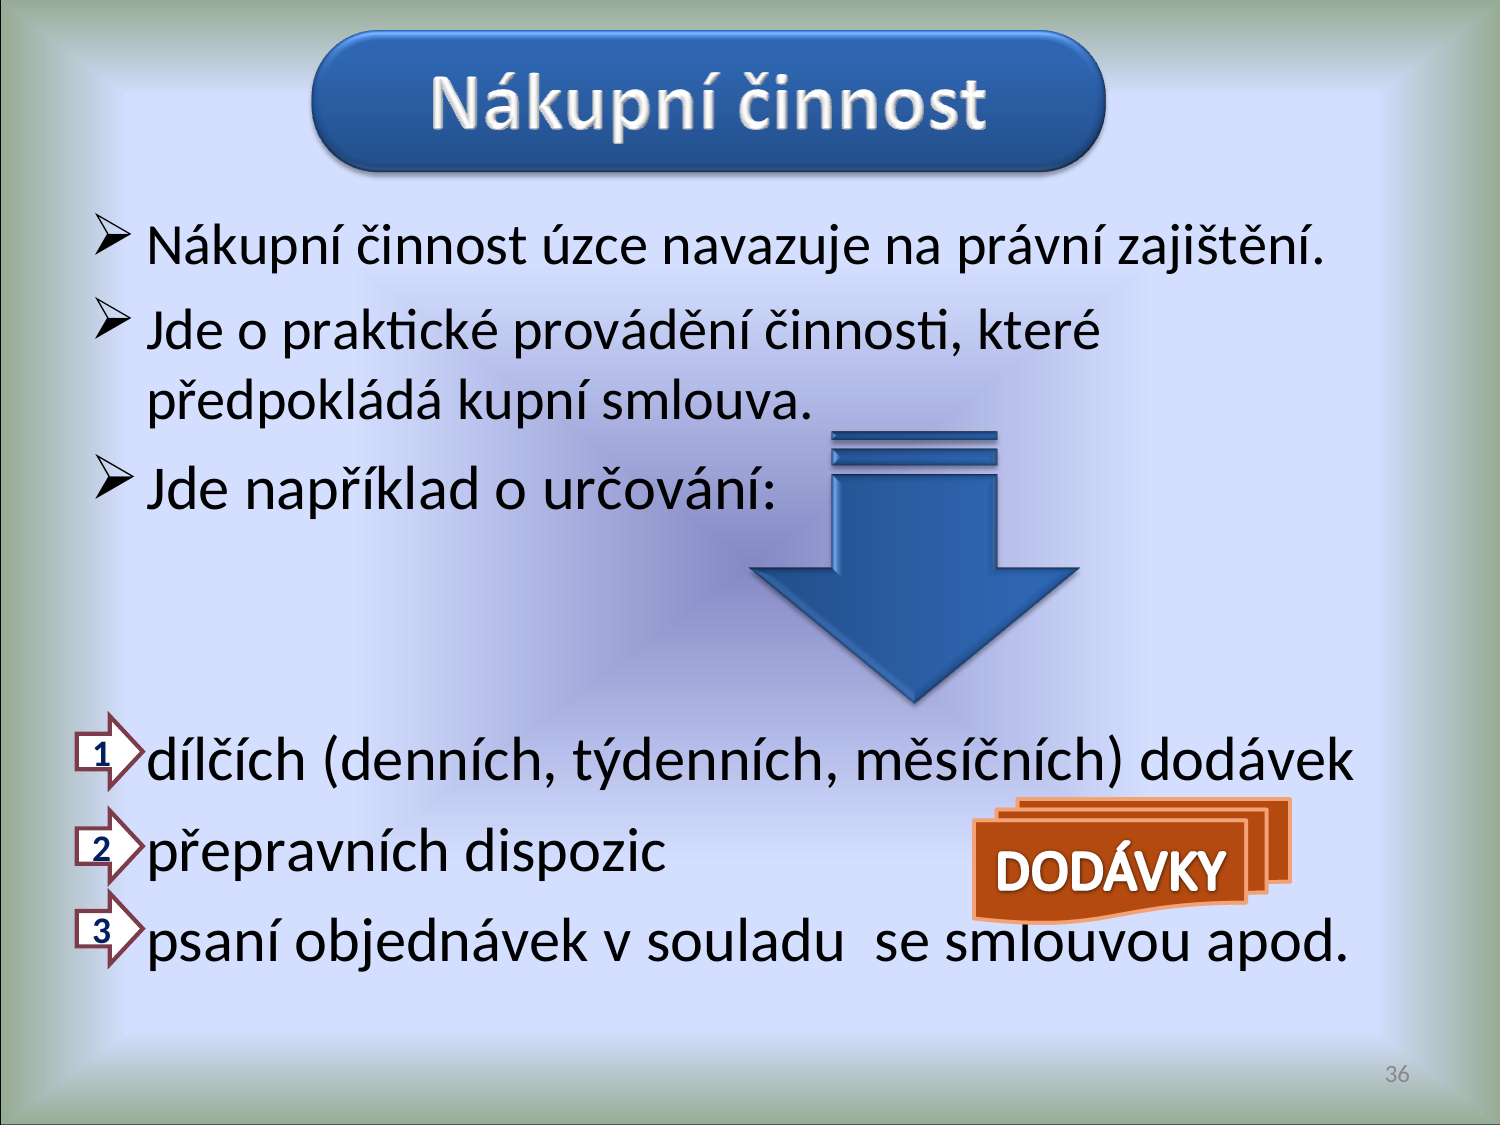

# Nákupní činnost úzce navazuje na právní zajištění.
Jde o praktické provádění činnosti, které předpokládá kupní smlouva.
Jde například o určování:
	dílčích (denních, týdenních, měsíčních) dodávek
	přepravních dispozic
	psaní objednávek v souladu se smlouvou apod.
1
2
3